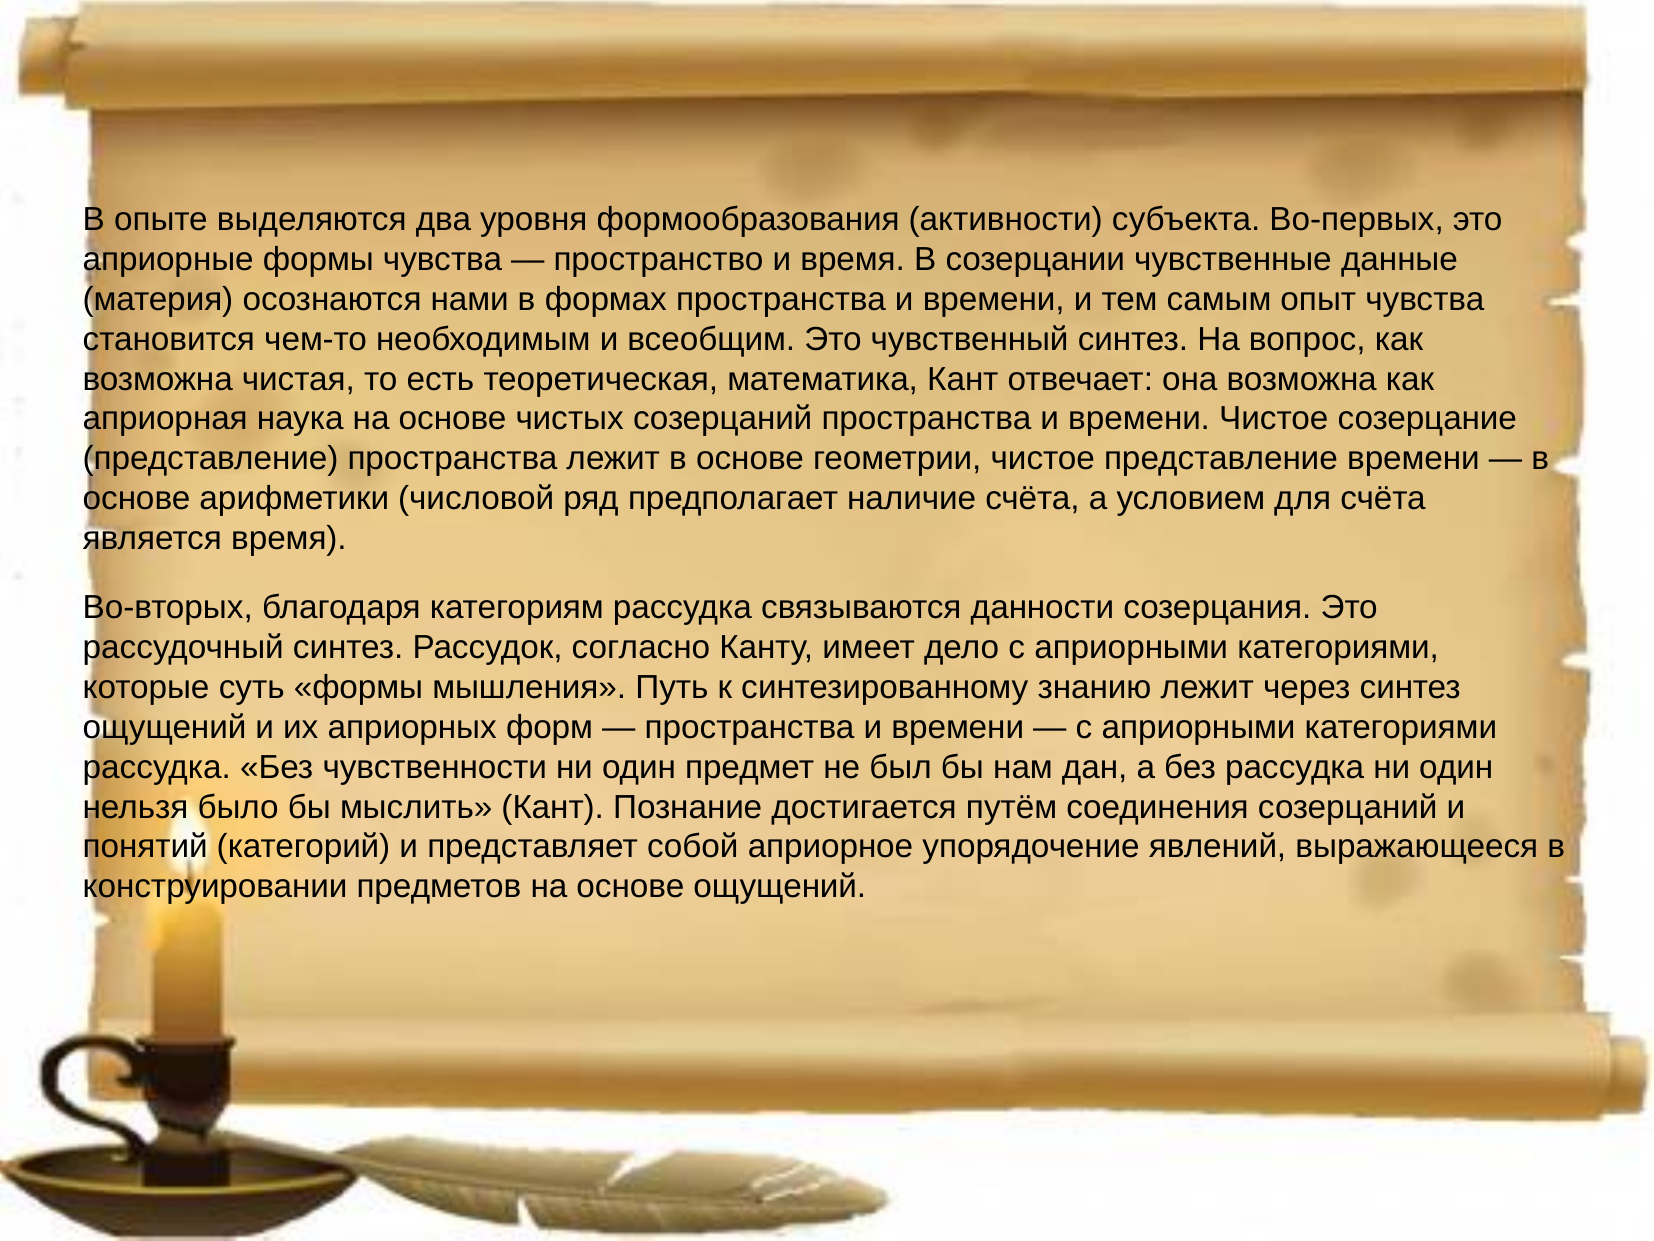

# В опыте выделяются два уровня формообразования (активности) субъекта. Во-первых, это априорные формы чувства — пространство и время. В созерцании чувственные данные (материя) осознаются нами в формах пространства и времени, и тем самым опыт чувства становится чем-то необходимым и всеобщим. Это чувственный синтез. На вопрос, как возможна чистая, то есть теоретическая, математика, Кант отвечает: она возможна как априорная наука на основе чистых созерцаний пространства и времени. Чистое созерцание (представление) пространства лежит в основе геометрии, чистое представление времени — в основе арифметики (числовой ряд предполагает наличие счёта, а условием для счёта является время).
Во-вторых, благодаря категориям рассудка связываются данности созерцания. Это рассудочный синтез. Рассудок, согласно Канту, имеет дело с априорными категориями, которые суть «формы мышления». Путь к синтезированному знанию лежит через синтез ощущений и их априорных форм — пространства и времени — с априорными категориями рассудка. «Без чувственности ни один предмет не был бы нам дан, а без рассудка ни один нельзя было бы мыслить» (Кант). Познание достигается путём соединения созерцаний и понятий (категорий) и представляет собой априорное упорядочение явлений, выражающееся в конструировании предметов на основе ощущений.